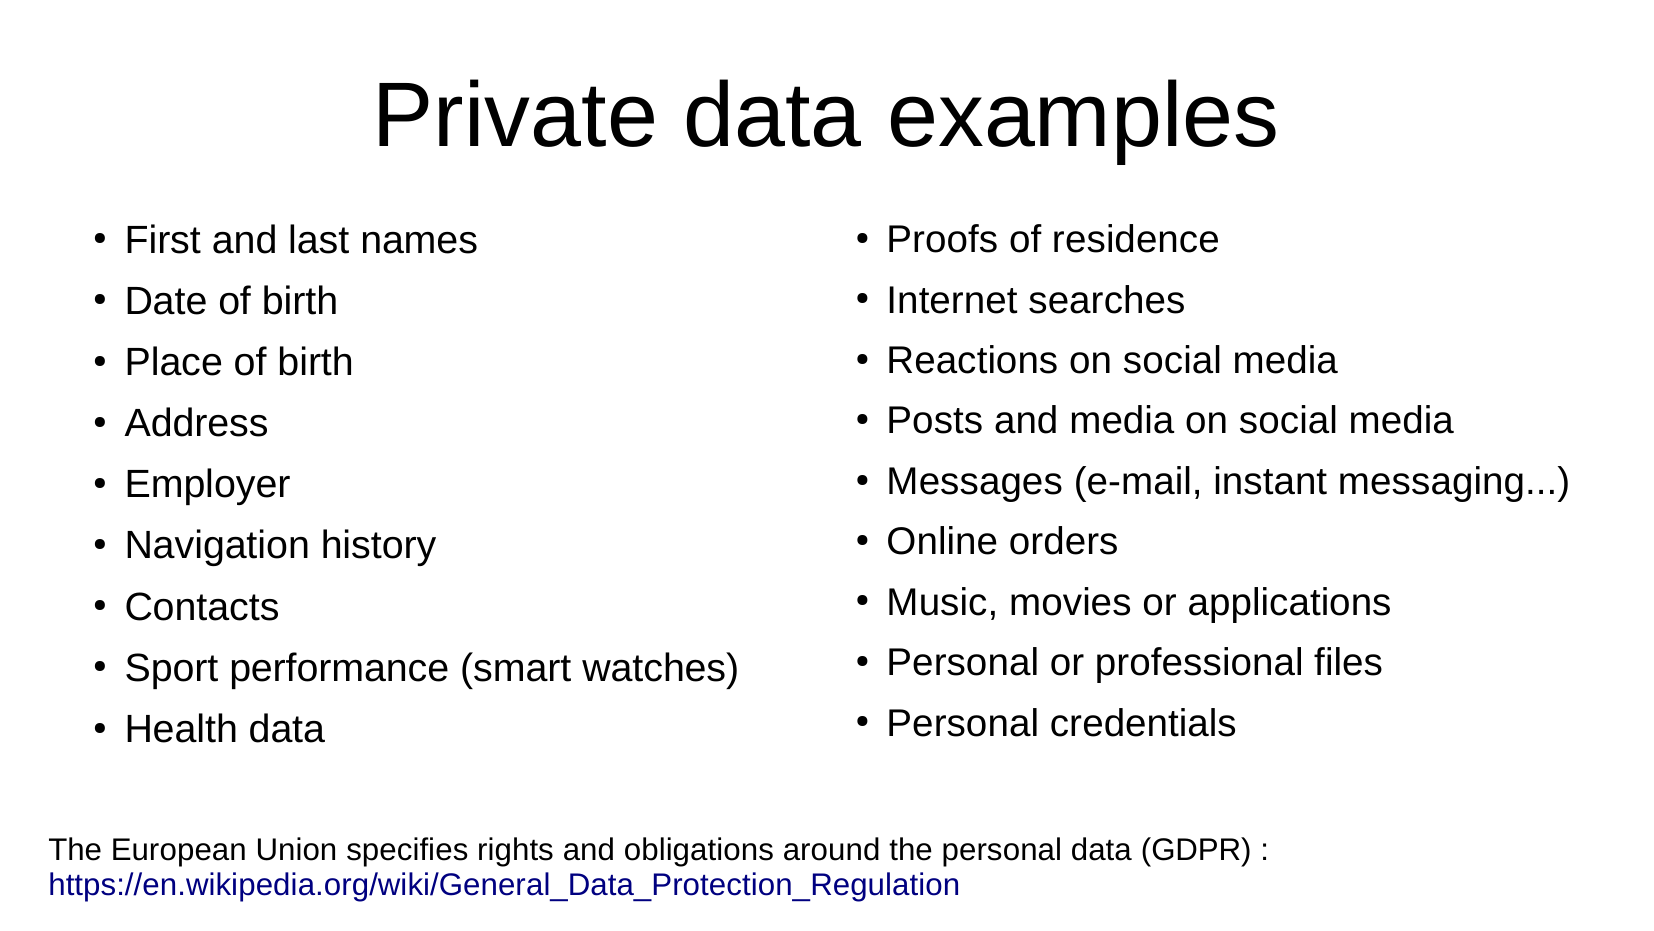

# Private data examples
First and last names
Date of birth
Place of birth
Address
Employer
Navigation history
Contacts
Sport performance (smart watches)
Health data
Proofs of residence
Internet searches
Reactions on social media
Posts and media on social media
Messages (e-mail, instant messaging...)
Online orders
Music, movies or applications
Personal or professional files
Personal credentials
The European Union specifies rights and obligations around the personal data (GDPR) :
https://en.wikipedia.org/wiki/General_Data_Protection_Regulation